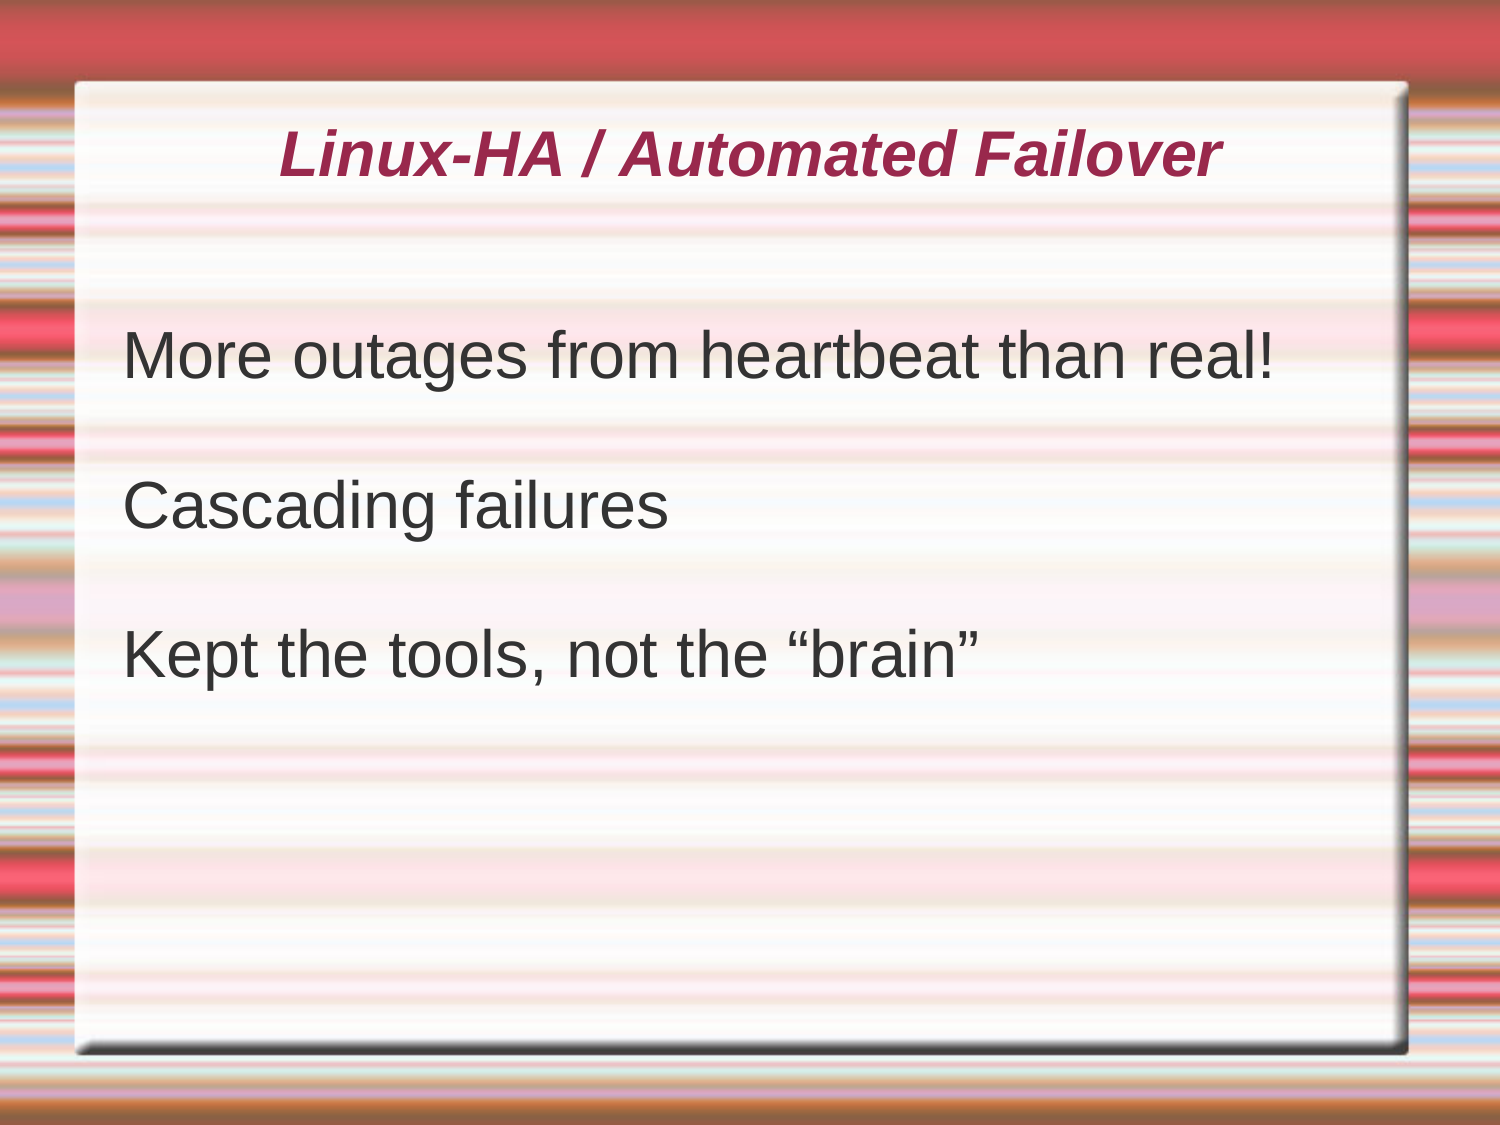

# Linux-HA / Automated Failover
More outages from heartbeat than real!
Cascading failures
Kept the tools, not the “brain”